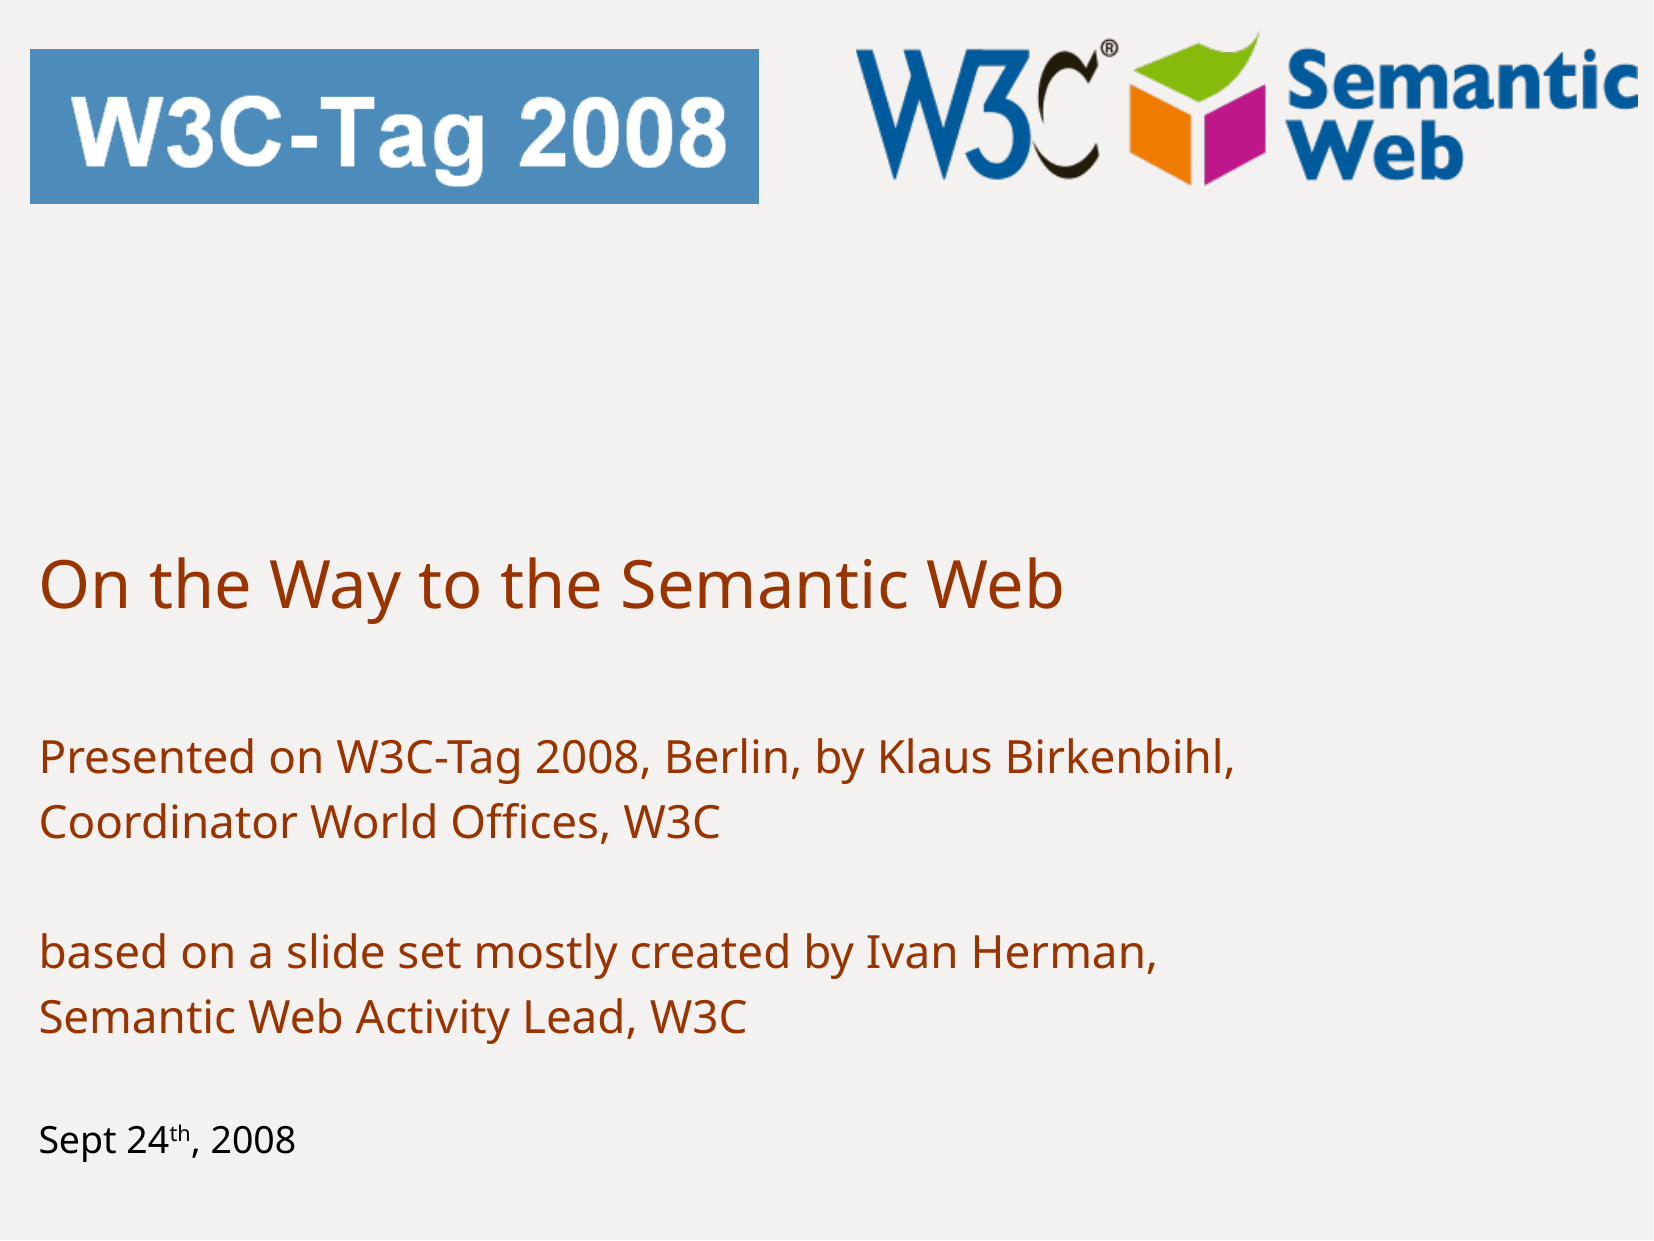

# On the Way to the Semantic Web Presented on W3C-Tag 2008, Berlin, by Klaus Birkenbihl, Coordinator World Offices, W3C based on a slide set mostly created by Ivan Herman, Semantic Web Activity Lead, W3C Sept 24th, 2008